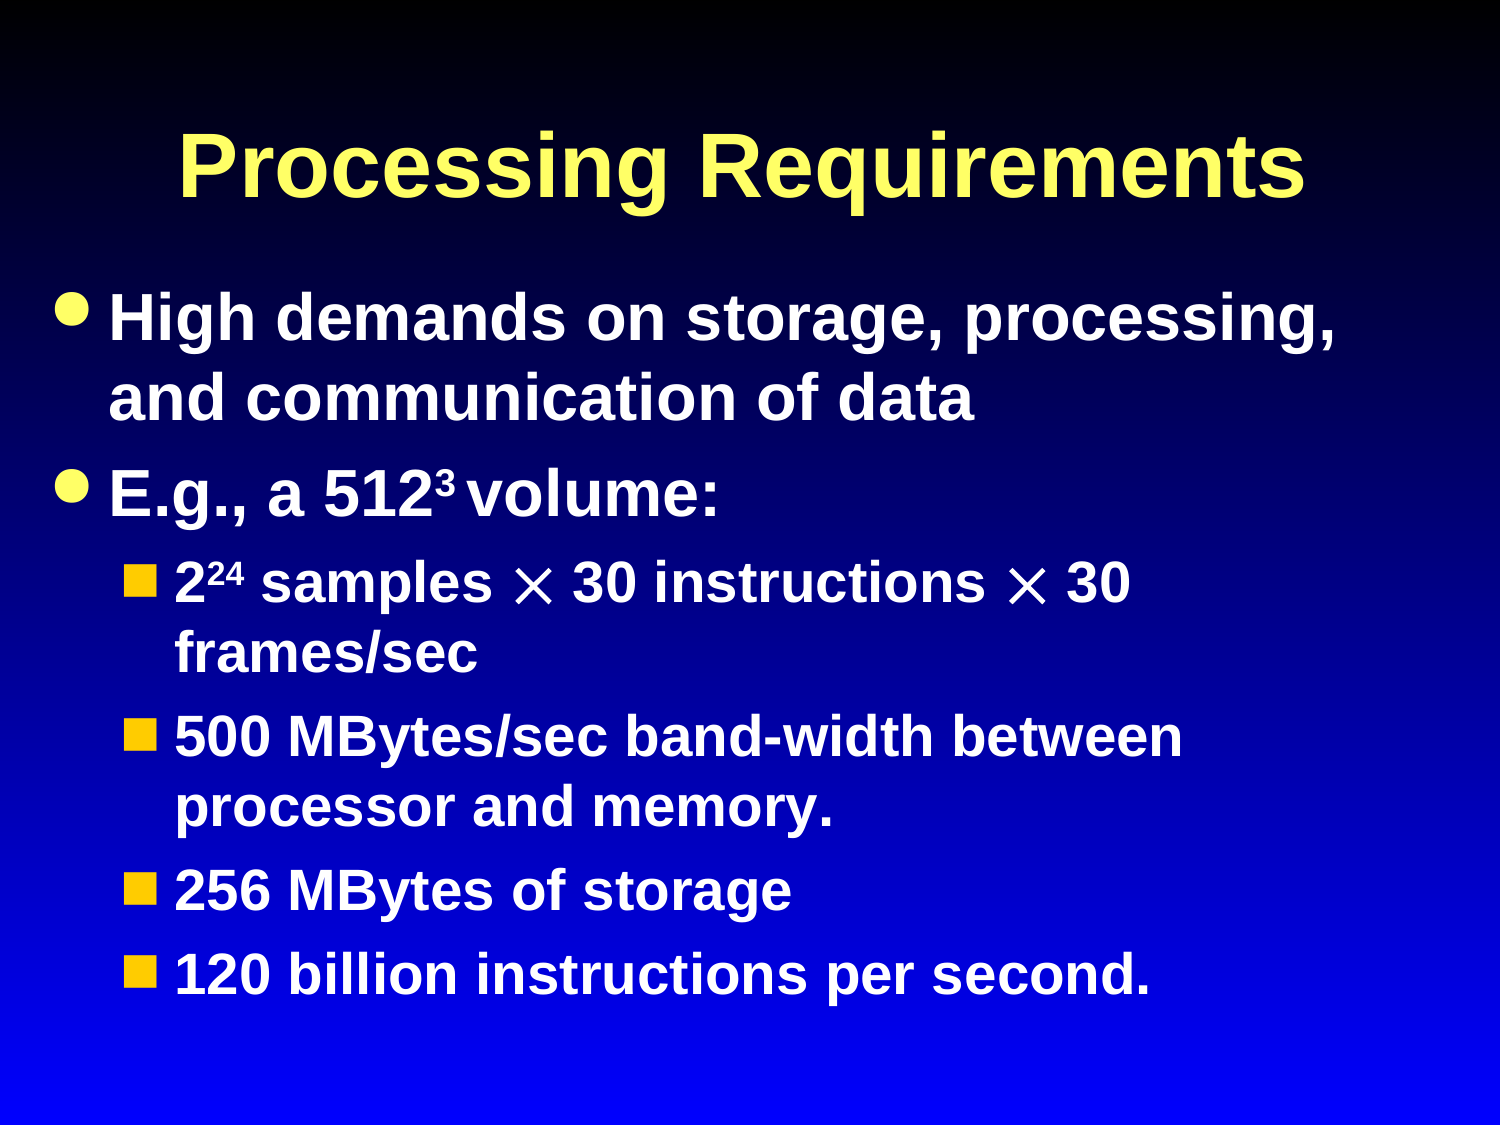

# Processing Requirements
High demands on storage, processing, and communication of data
E.g., a 5123 volume:
224 samples  30 instructions  30 frames/sec
500 MBytes/sec band-width between processor and memory.
256 MBytes of storage
120 billion instructions per second.